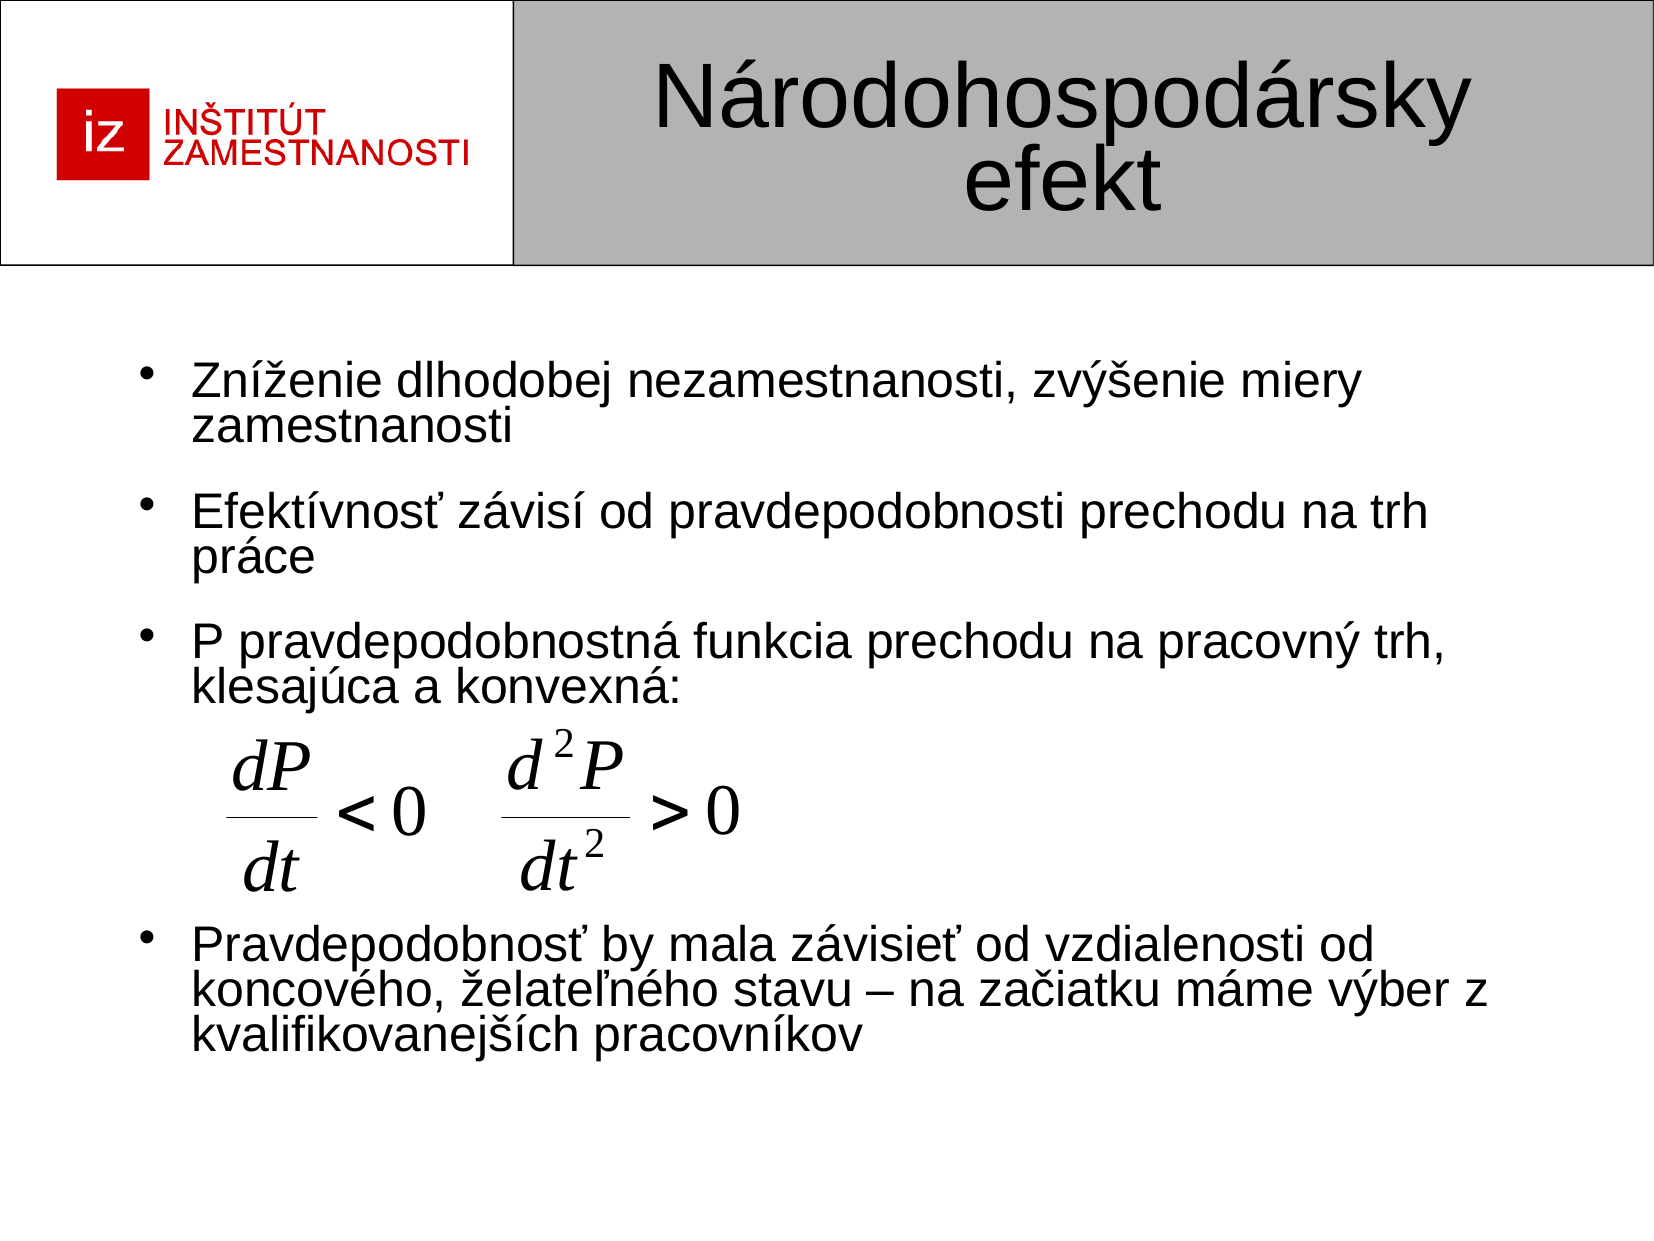

# Národohospodársky efekt
Zníženie dlhodobej nezamestnanosti, zvýšenie miery zamestnanosti
Efektívnosť závisí od pravdepodobnosti prechodu na trh práce
P pravdepodobnostná funkcia prechodu na pracovný trh, klesajúca a konvexná:
Pravdepodobnosť by mala závisieť od vzdialenosti od koncového, želateľného stavu – na začiatku máme výber z kvalifikovanejších pracovníkov